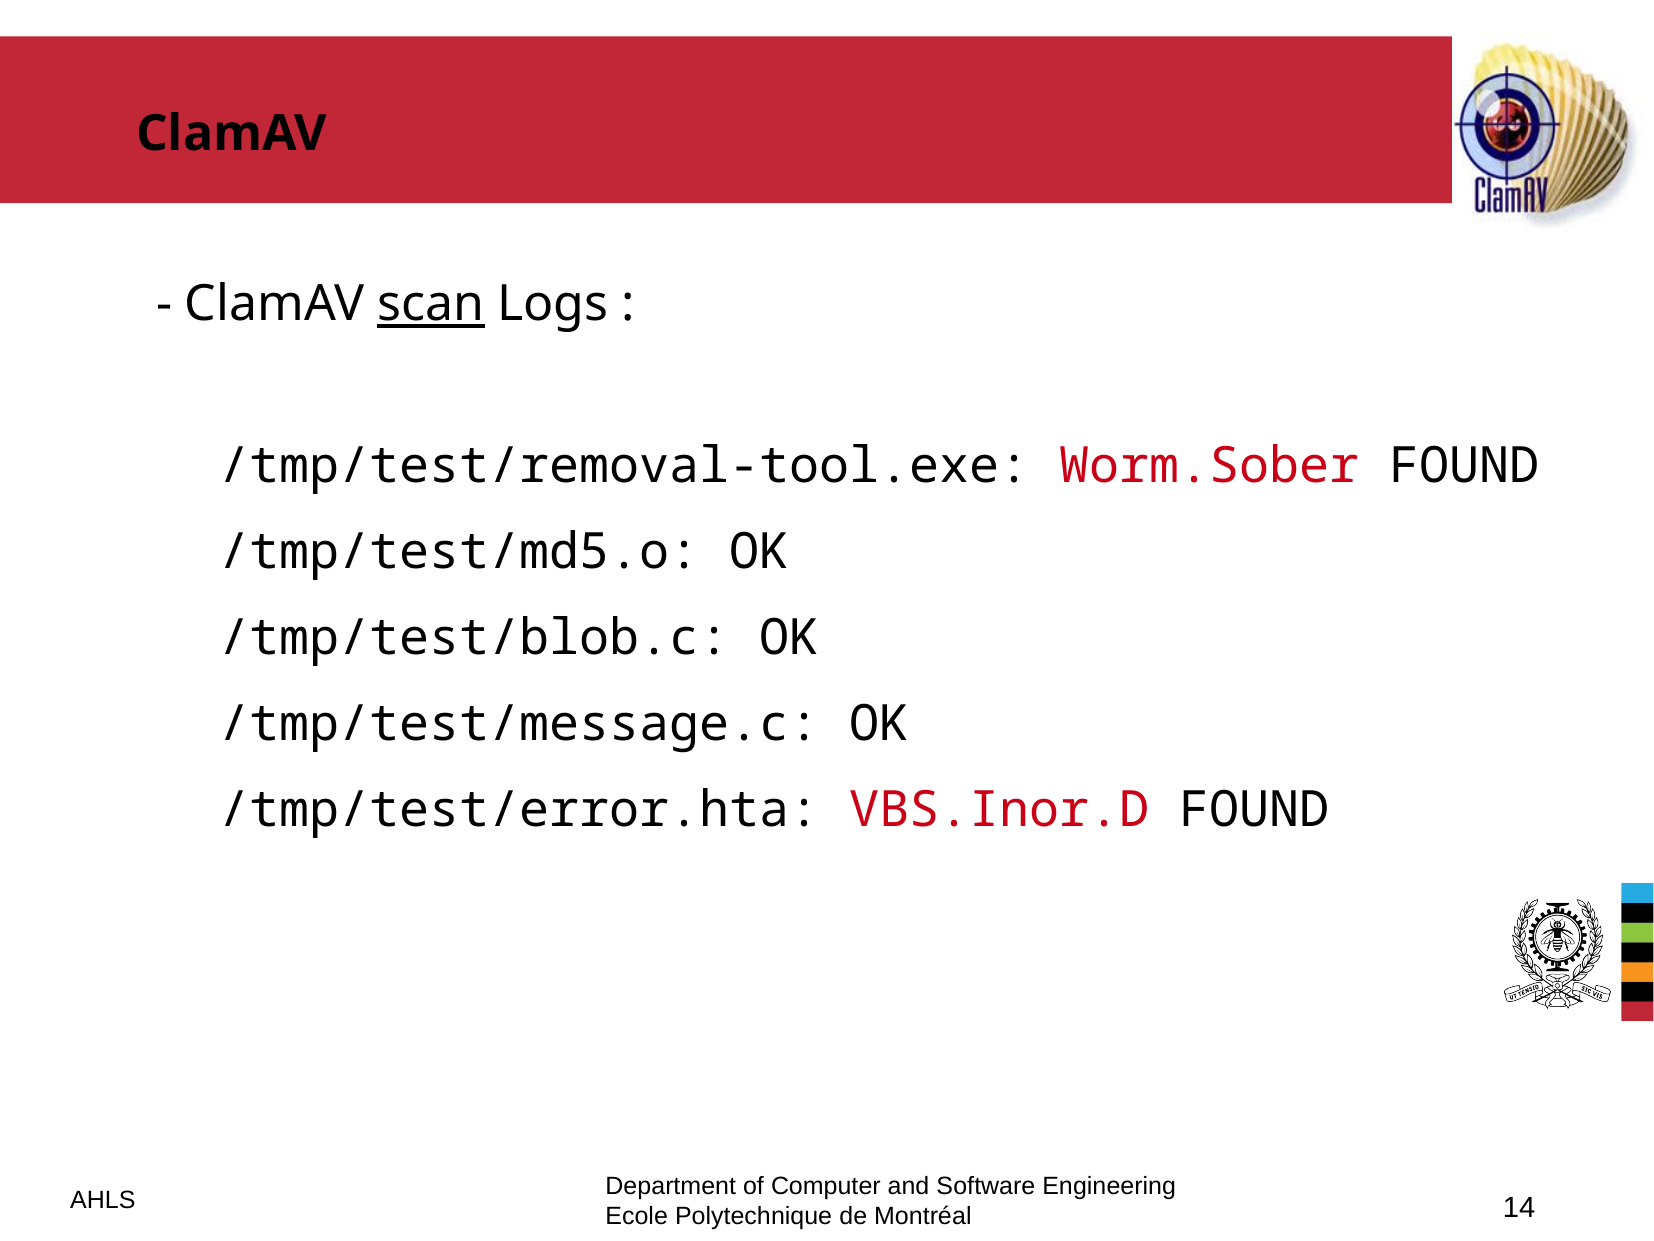

# ClamAV
- ClamAV scan Logs :
/tmp/test/removal-tool.exe: Worm.Sober FOUND
/tmp/test/md5.o: OK
/tmp/test/blob.c: OK
/tmp/test/message.c: OK
/tmp/test/error.hta: VBS.Inor.D FOUND